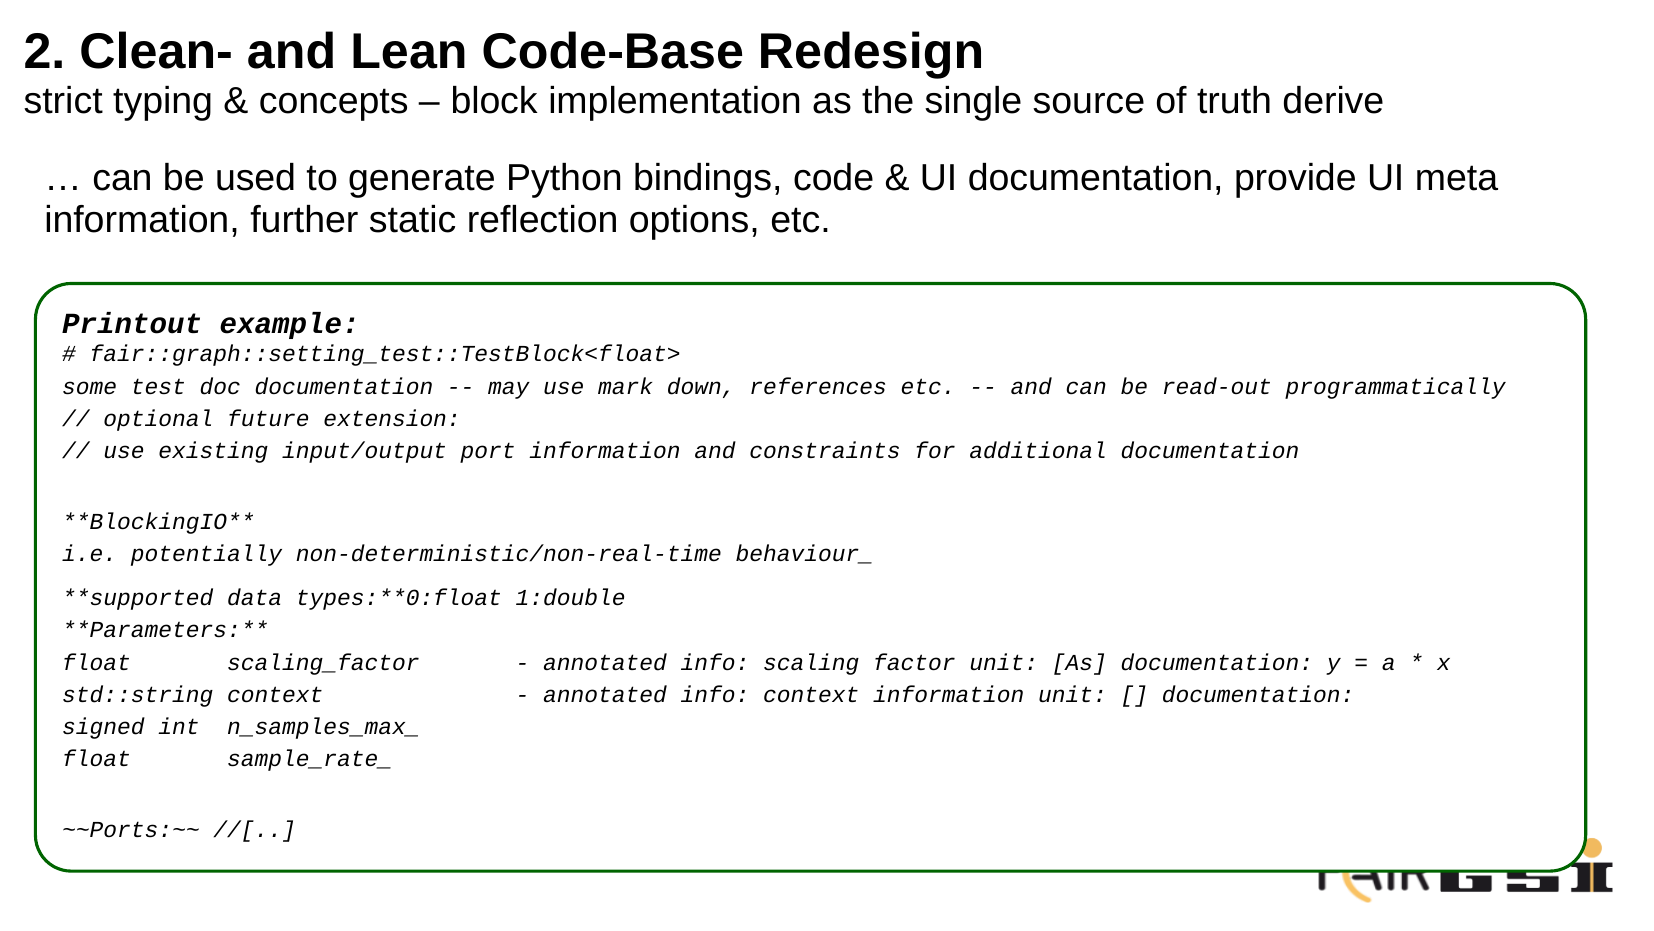

# 2. Clean- and Lean Code-Base Redesign strict typing & concepts – block implementation as the single source of truth derive
… can be used to generate Python bindings, code & UI documentation, provide UI meta information, further static reflection options, etc.
template<typename T>
requires (std::is_arithmetic<T>())
struct TestBlock : public node<TestBlock<T>, BlockingIO<true>, TestBlockDoc, SupportedTypes<float, double>, Doc<R""(
some test doc documentation -- may use mark down, references etc. -- and can be read-out programmatically
// optional future extension:
// use existing input/output port information and constraints for additional documentation
)"">> {
 IN<T> in;
 OUT<T> out;
 A<T, "scaling factor", Visible, Doc<"y = a * x">, Unit<"As">> scaling_factor = static_cast<T>(1);
 A<std::string, "context information", Visible> context;
 // ...
};
Printout example:
# fair::graph::setting_test::TestBlock<float>
some test doc documentation -- may use mark down, references etc. -- and can be read-out programmatically
// optional future extension:
// use existing input/output port information and constraints for additional documentation
**BlockingIO**
i.e. potentially non-deterministic/non-real-time behaviour_
**supported data types:**0:float 1:double
**Parameters:**
float scaling_factor - annotated info: scaling factor unit: [As] documentation: y = a * x
std::string context - annotated info: context information unit: [] documentation:
signed int n_samples_max_
float sample_rate_
~~Ports:~~ //[..]